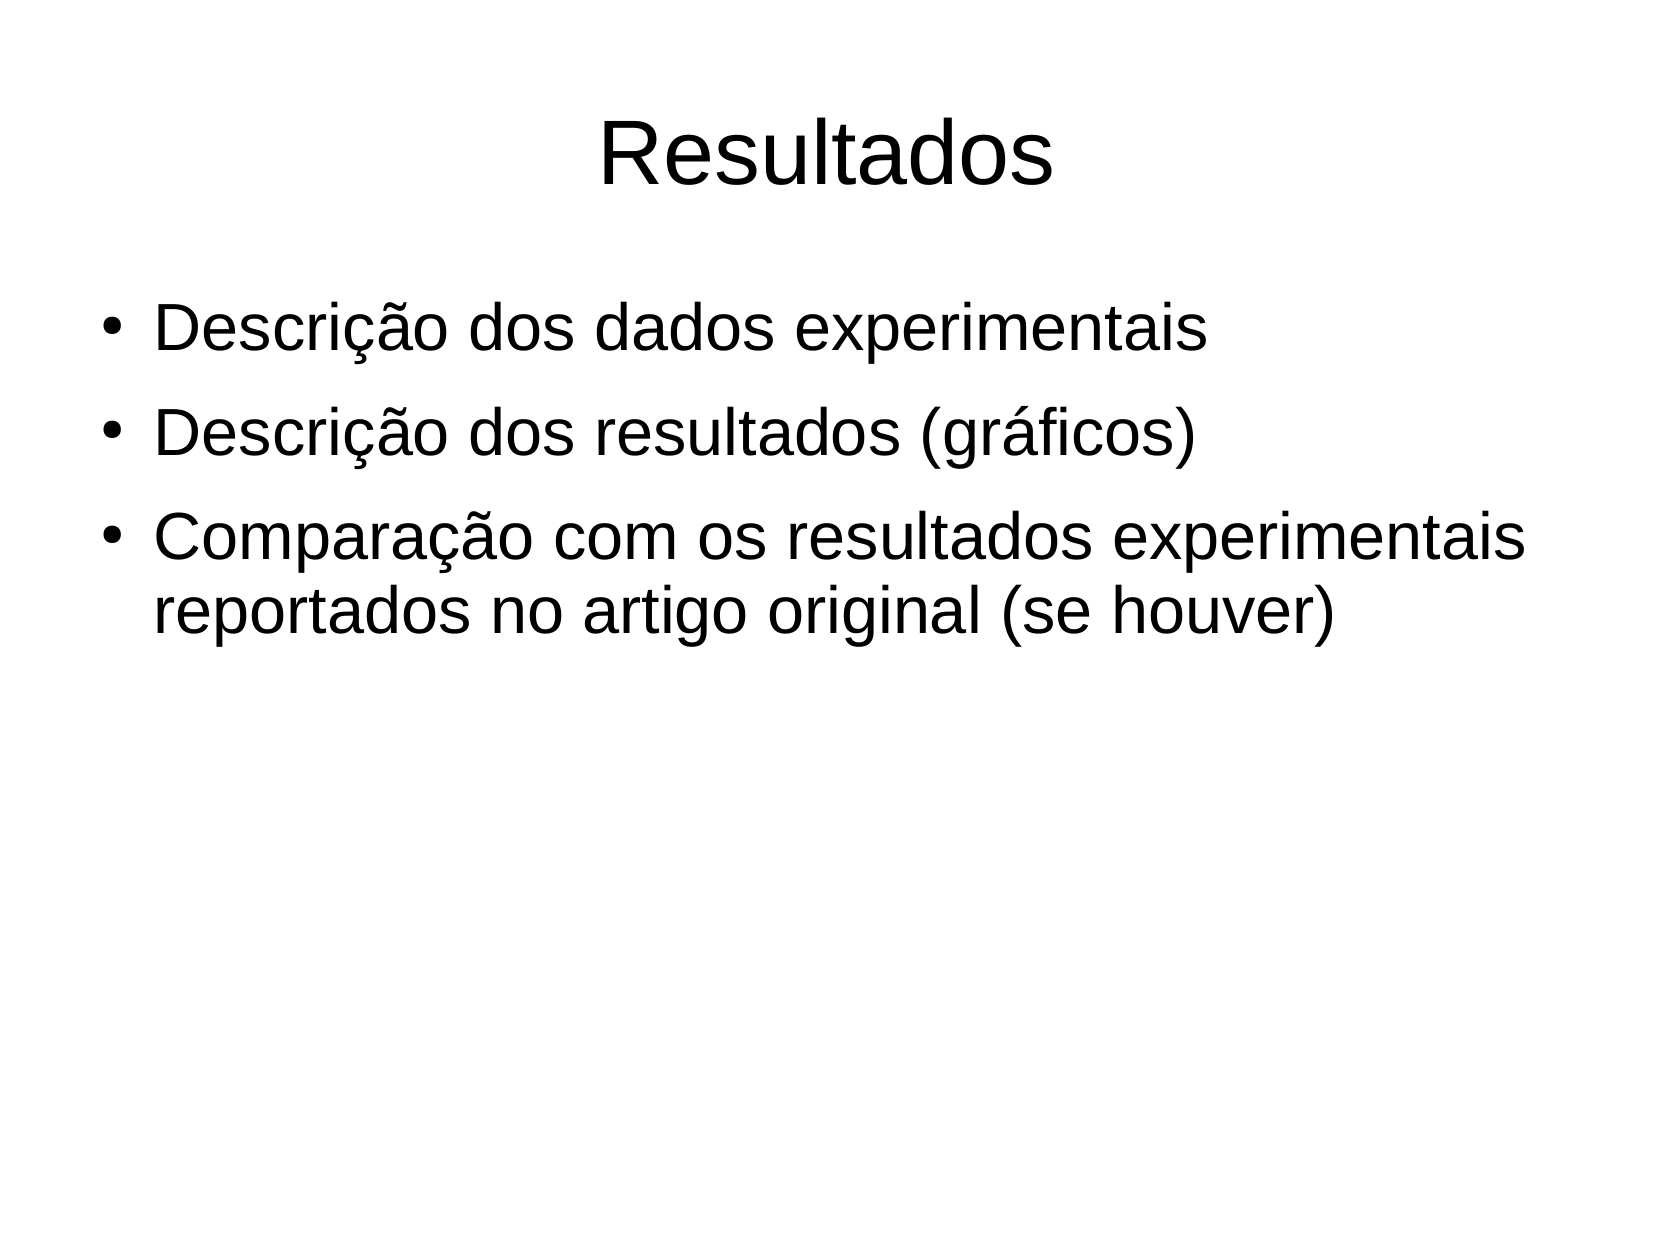

# Resultados
Descrição dos dados experimentais
Descrição dos resultados (gráficos)
Comparação com os resultados experimentais reportados no artigo original (se houver)